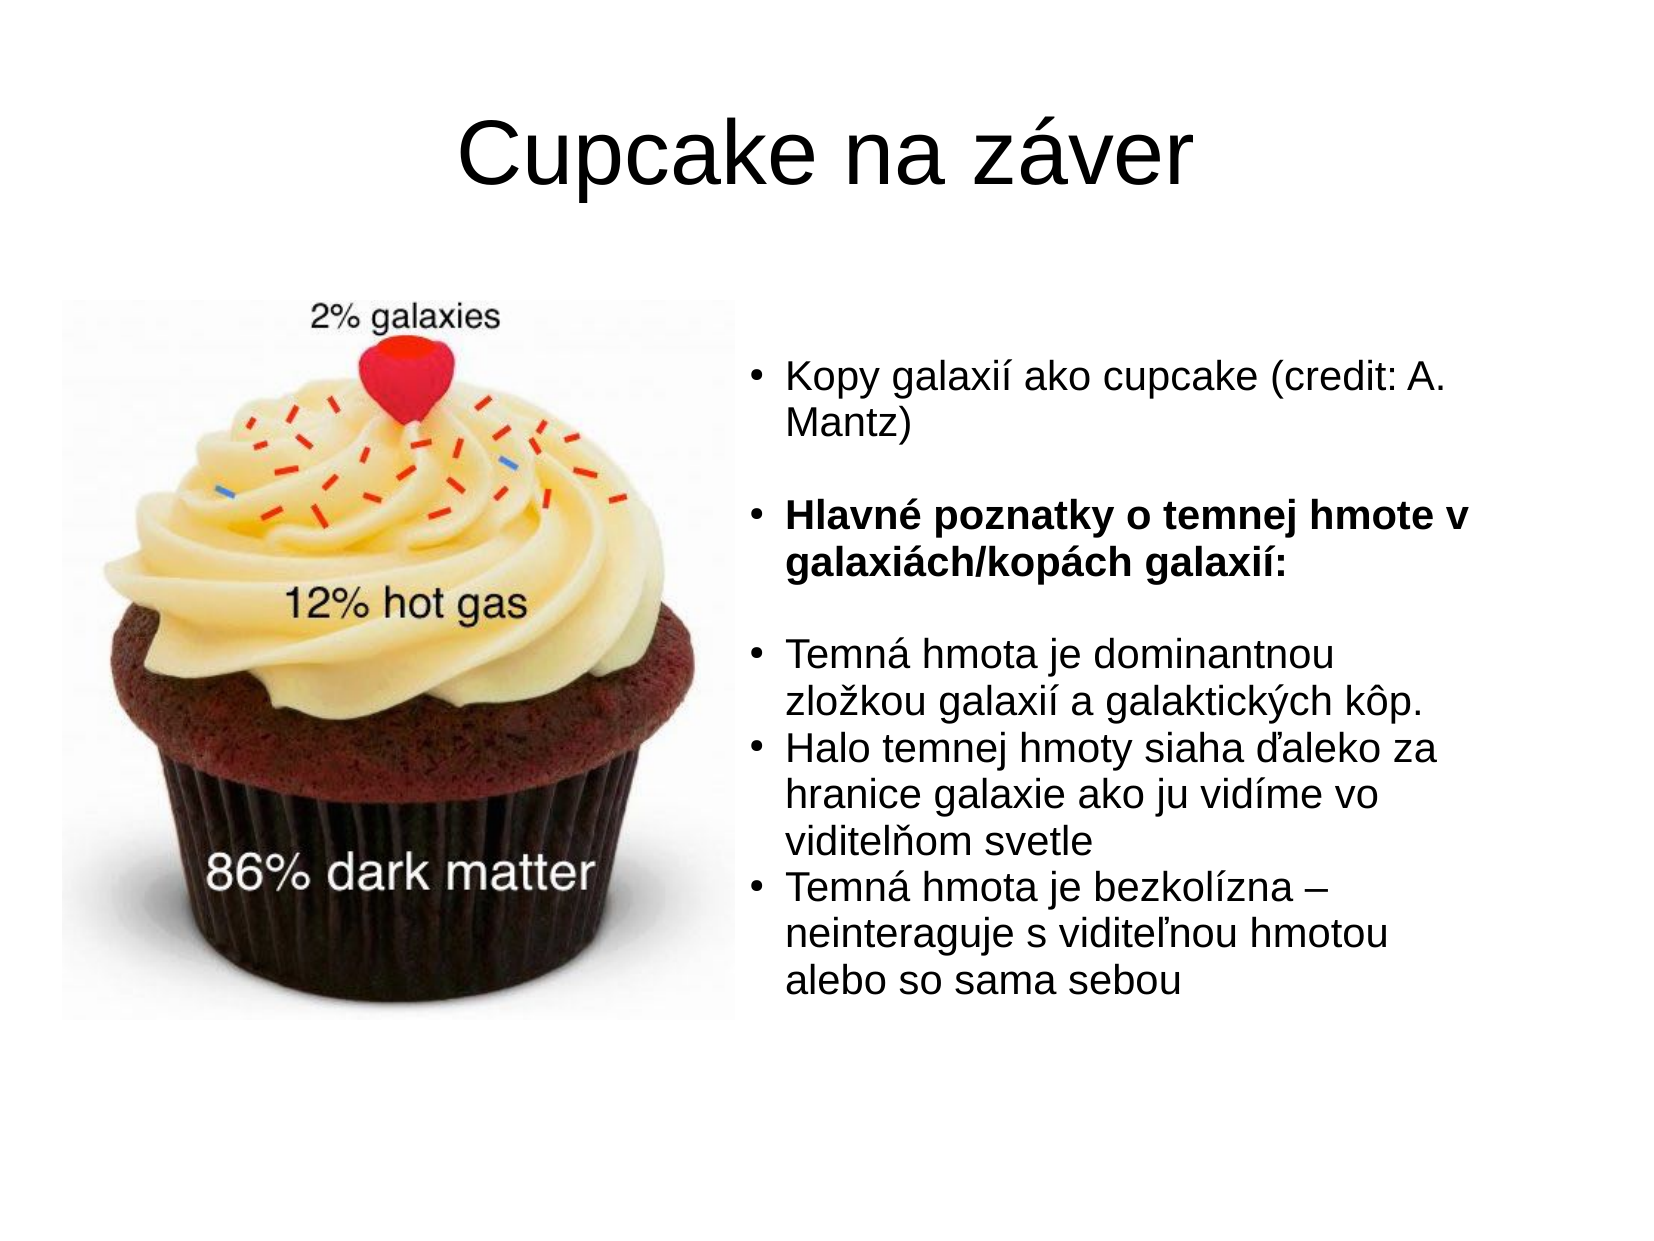

# Cupcake na záver
Kopy galaxií ako cupcake (credit: A. Mantz)
Hlavné poznatky o temnej hmote v galaxiách/kopách galaxií:
Temná hmota je dominantnou zložkou galaxií a galaktických kôp.
Halo temnej hmoty siaha ďaleko za hranice galaxie ako ju vidíme vo viditelňom svetle
Temná hmota je bezkolízna – neinteraguje s viditeľnou hmotou alebo so sama sebou